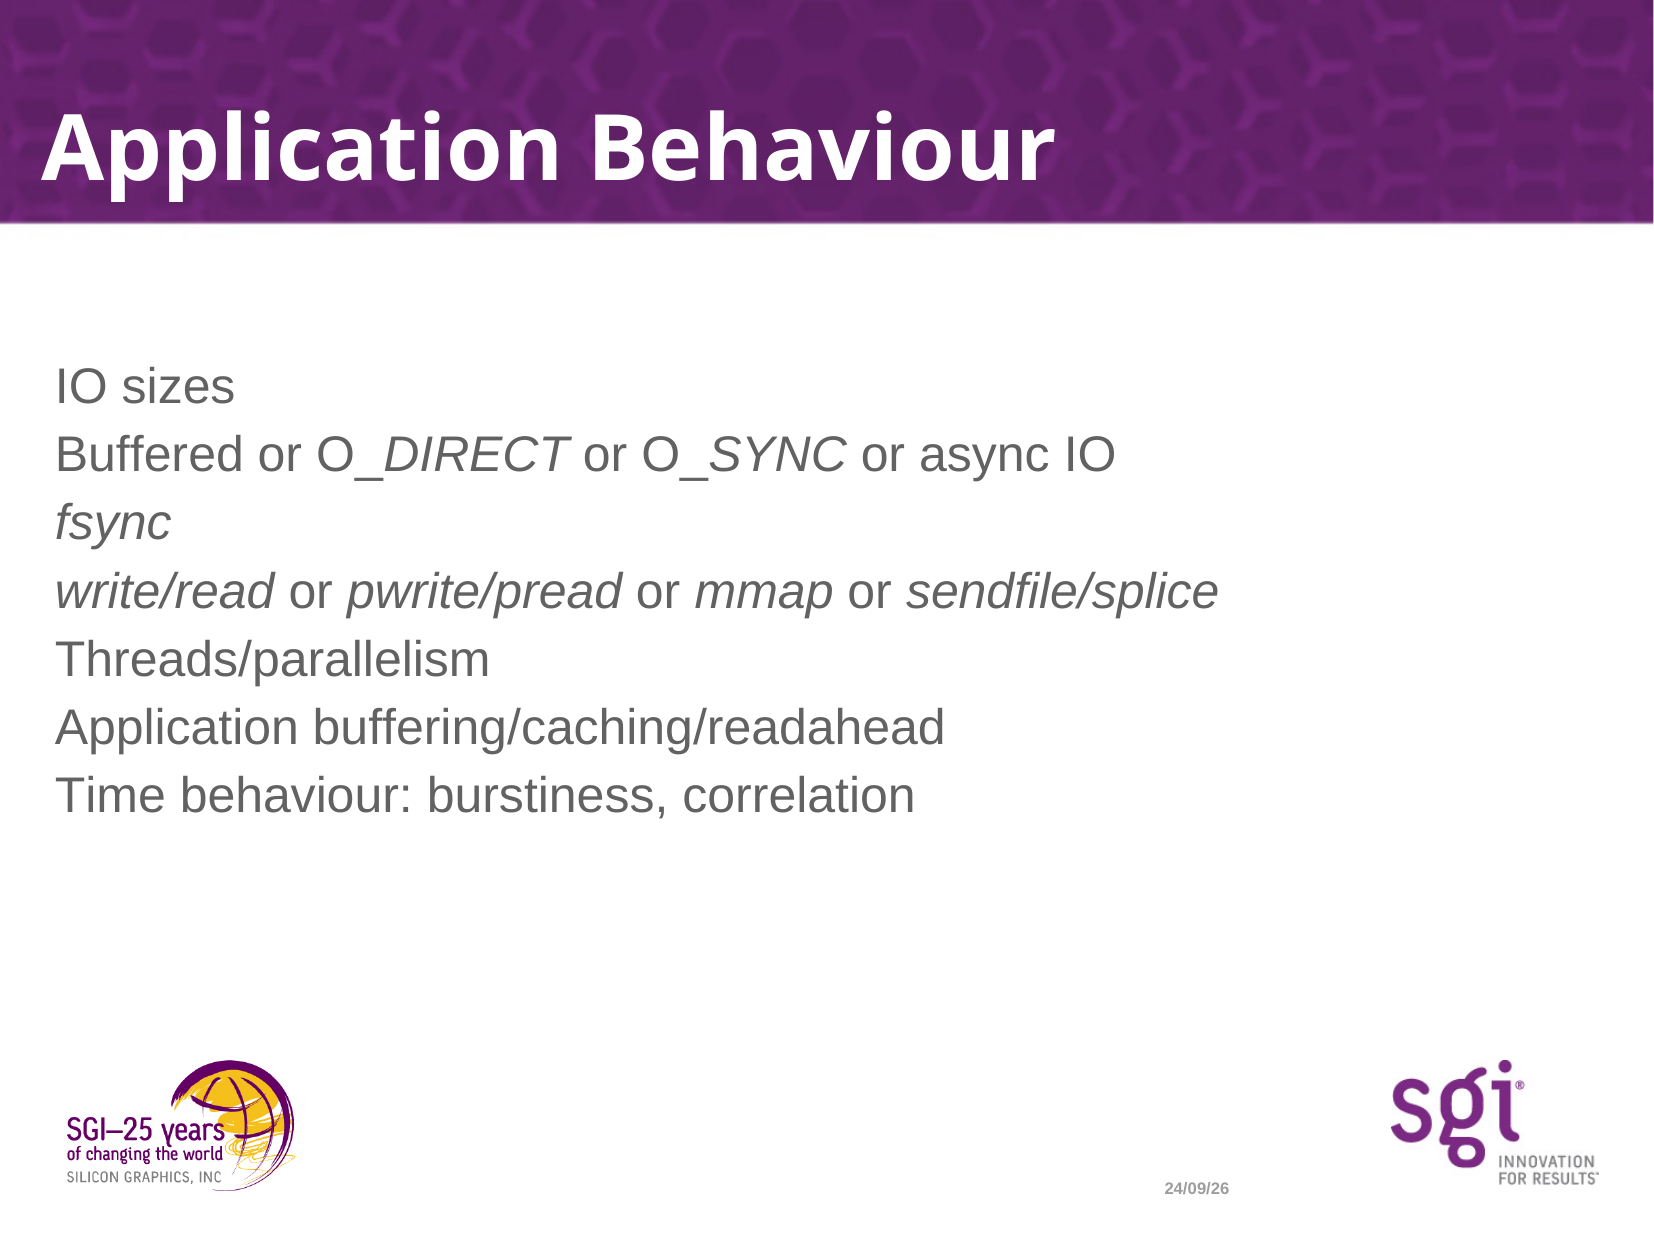

# Application Behaviour
IO sizes
Buffered or O_DIRECT or O_SYNC or async IO
fsync
write/read or pwrite/pread or mmap or sendfile/splice
Threads/parallelism
Application buffering/caching/readahead
Time behaviour: burstiness, correlation